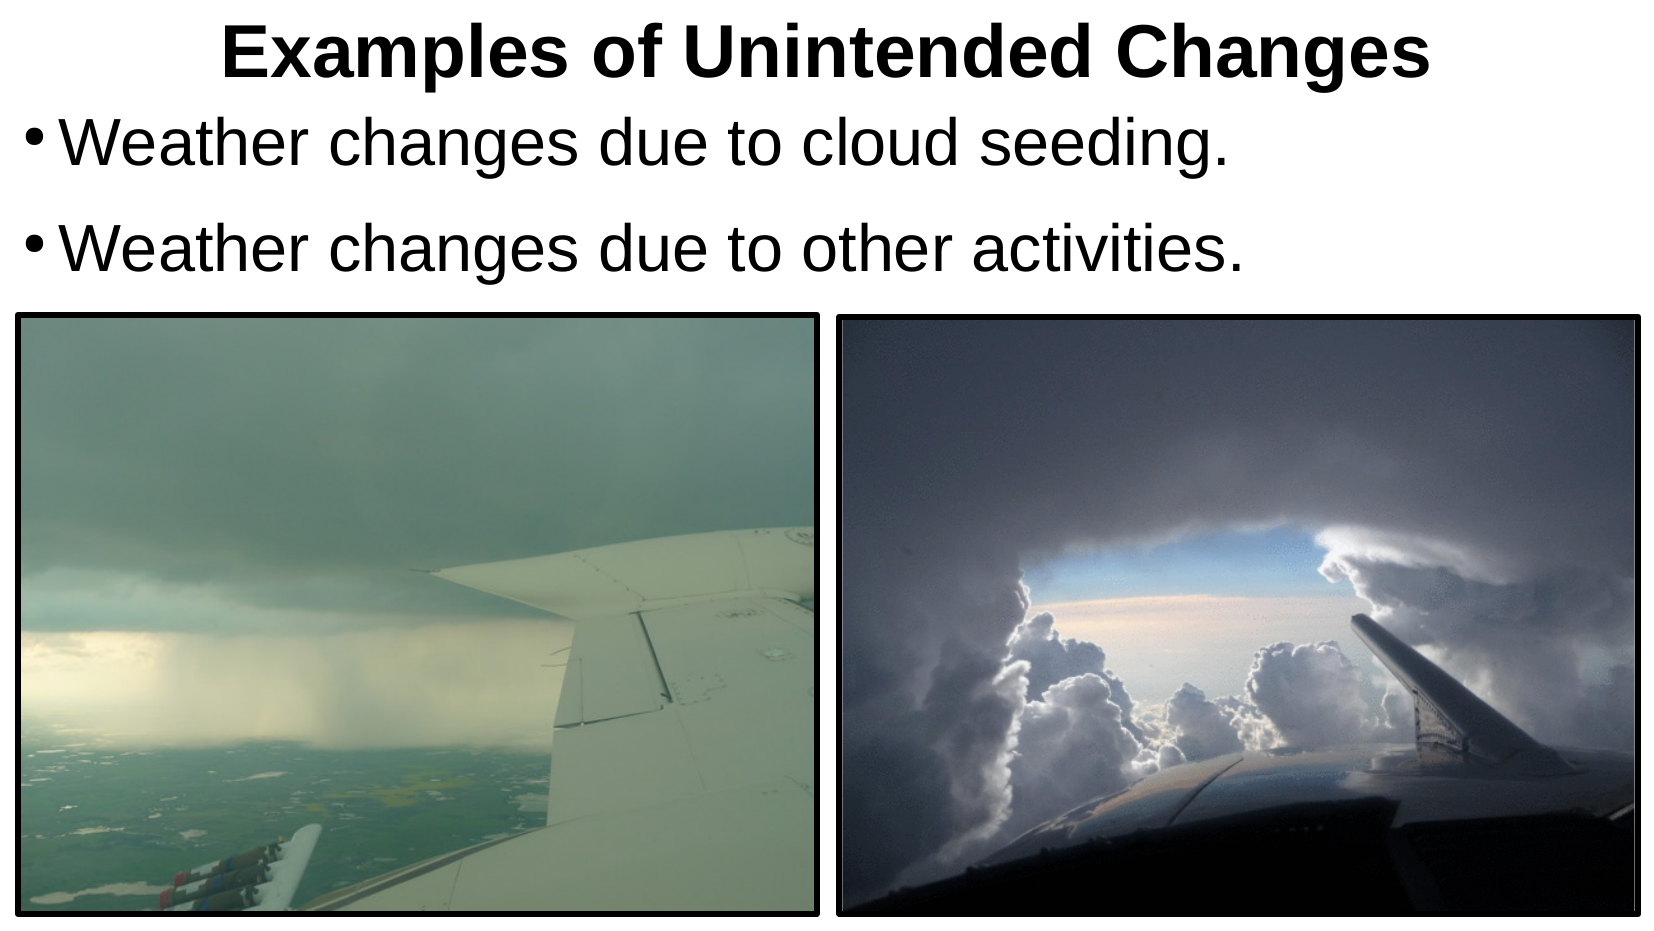

# Examples of Unintended Changes
Weather changes due to cloud seeding.
Weather changes due to other activities.